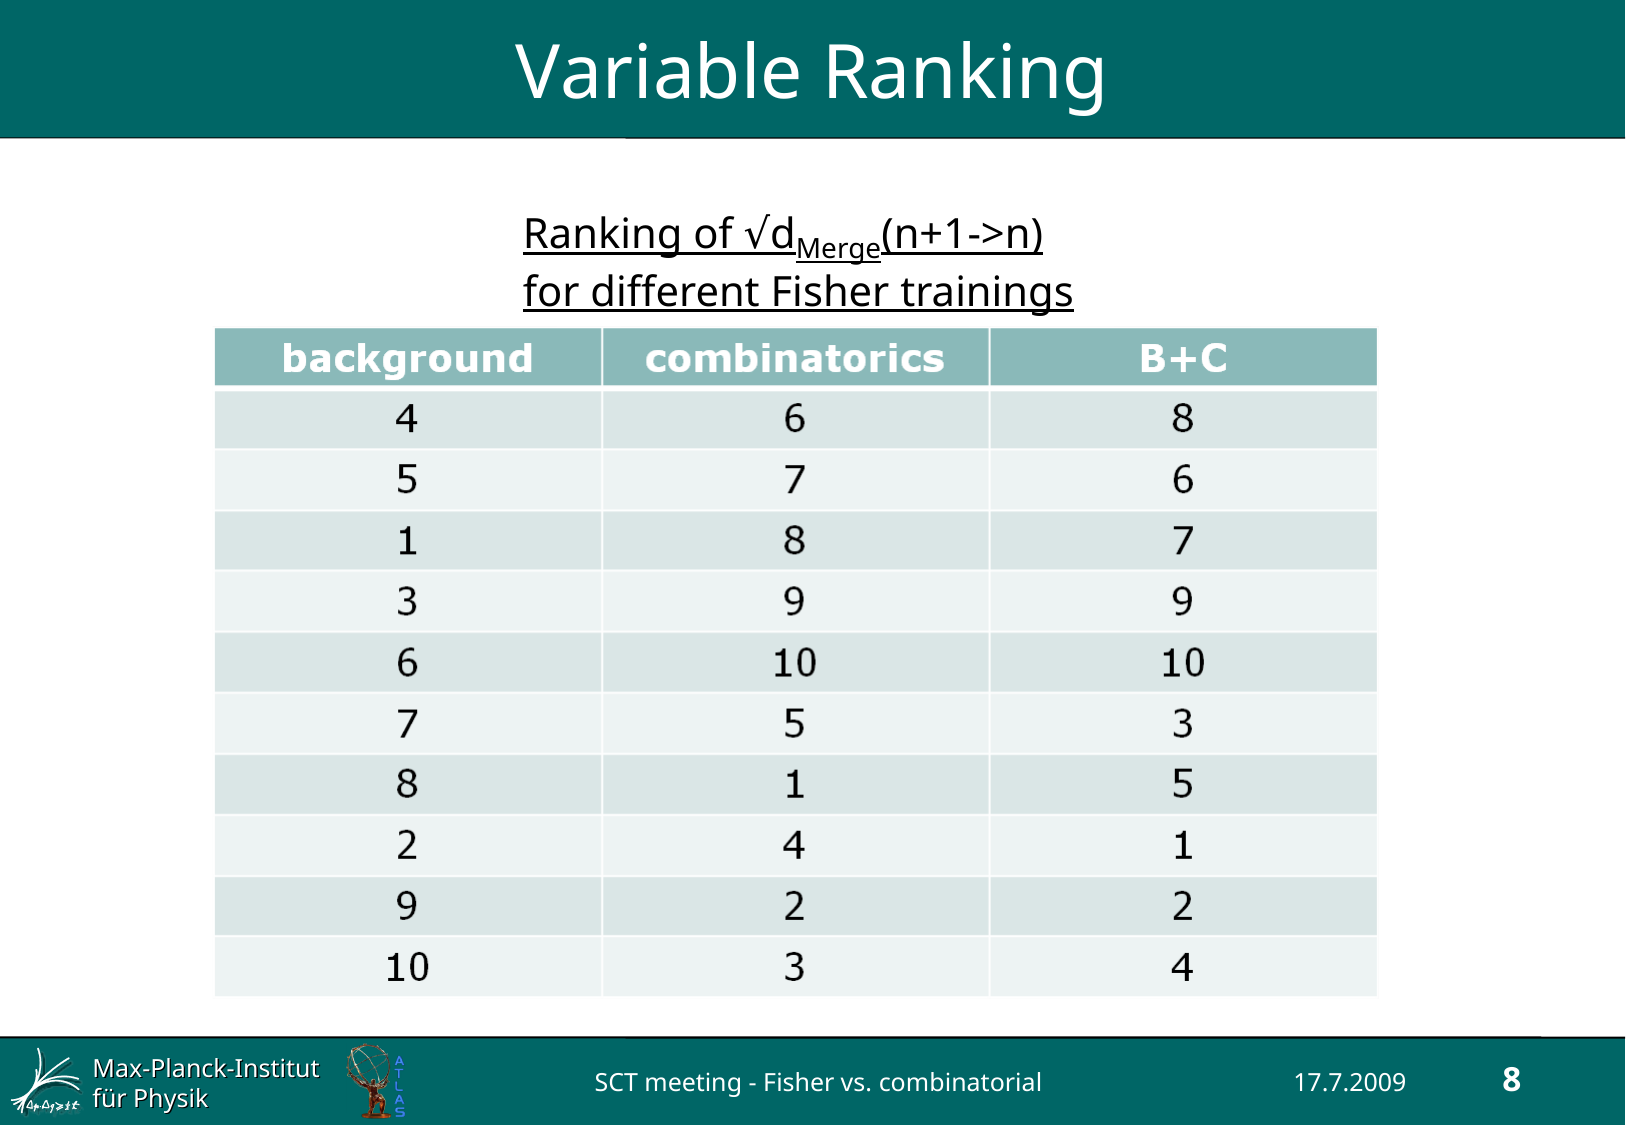

# Variable Ranking
Ranking of √dMerge(n+1->n)
for different Fisher trainings
SCT meeting - Fisher vs. combinatorial
17.7.2009